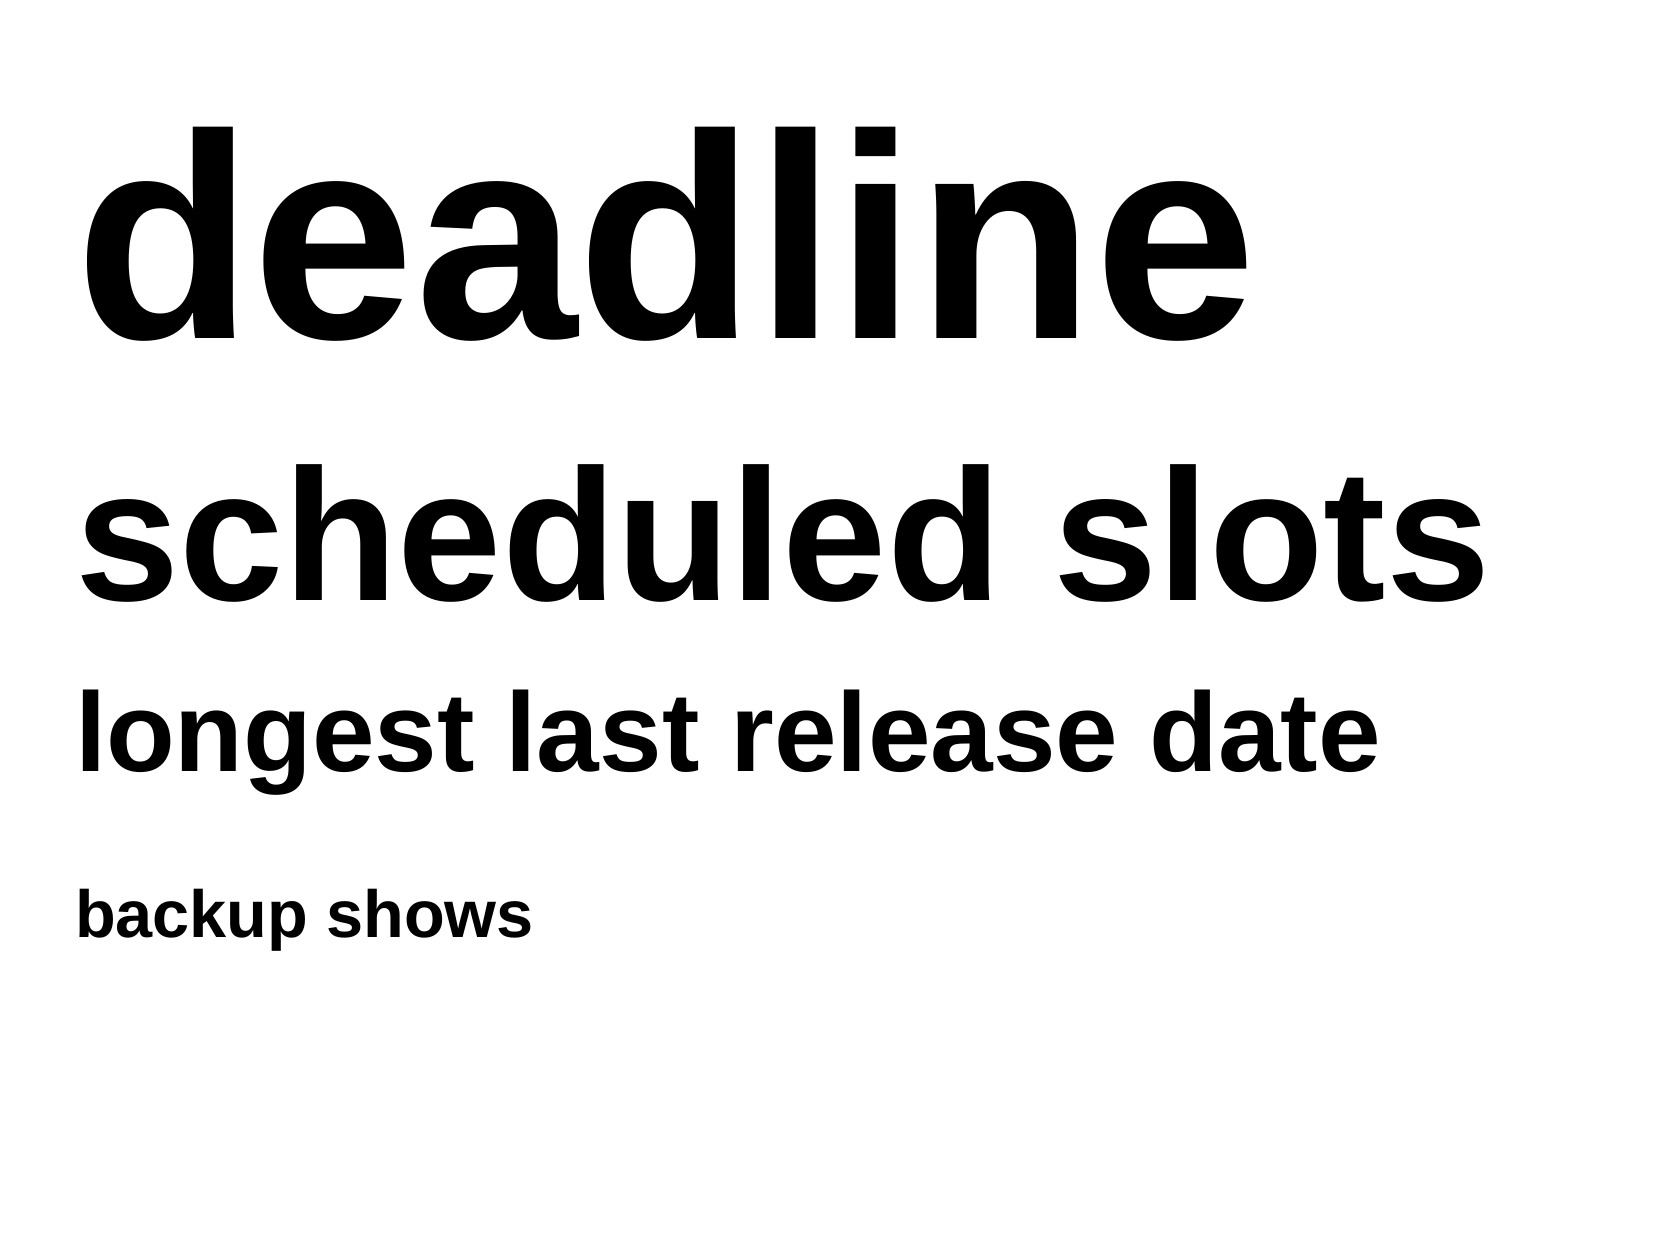

# deadline
scheduled slots
longest last release date
backup shows